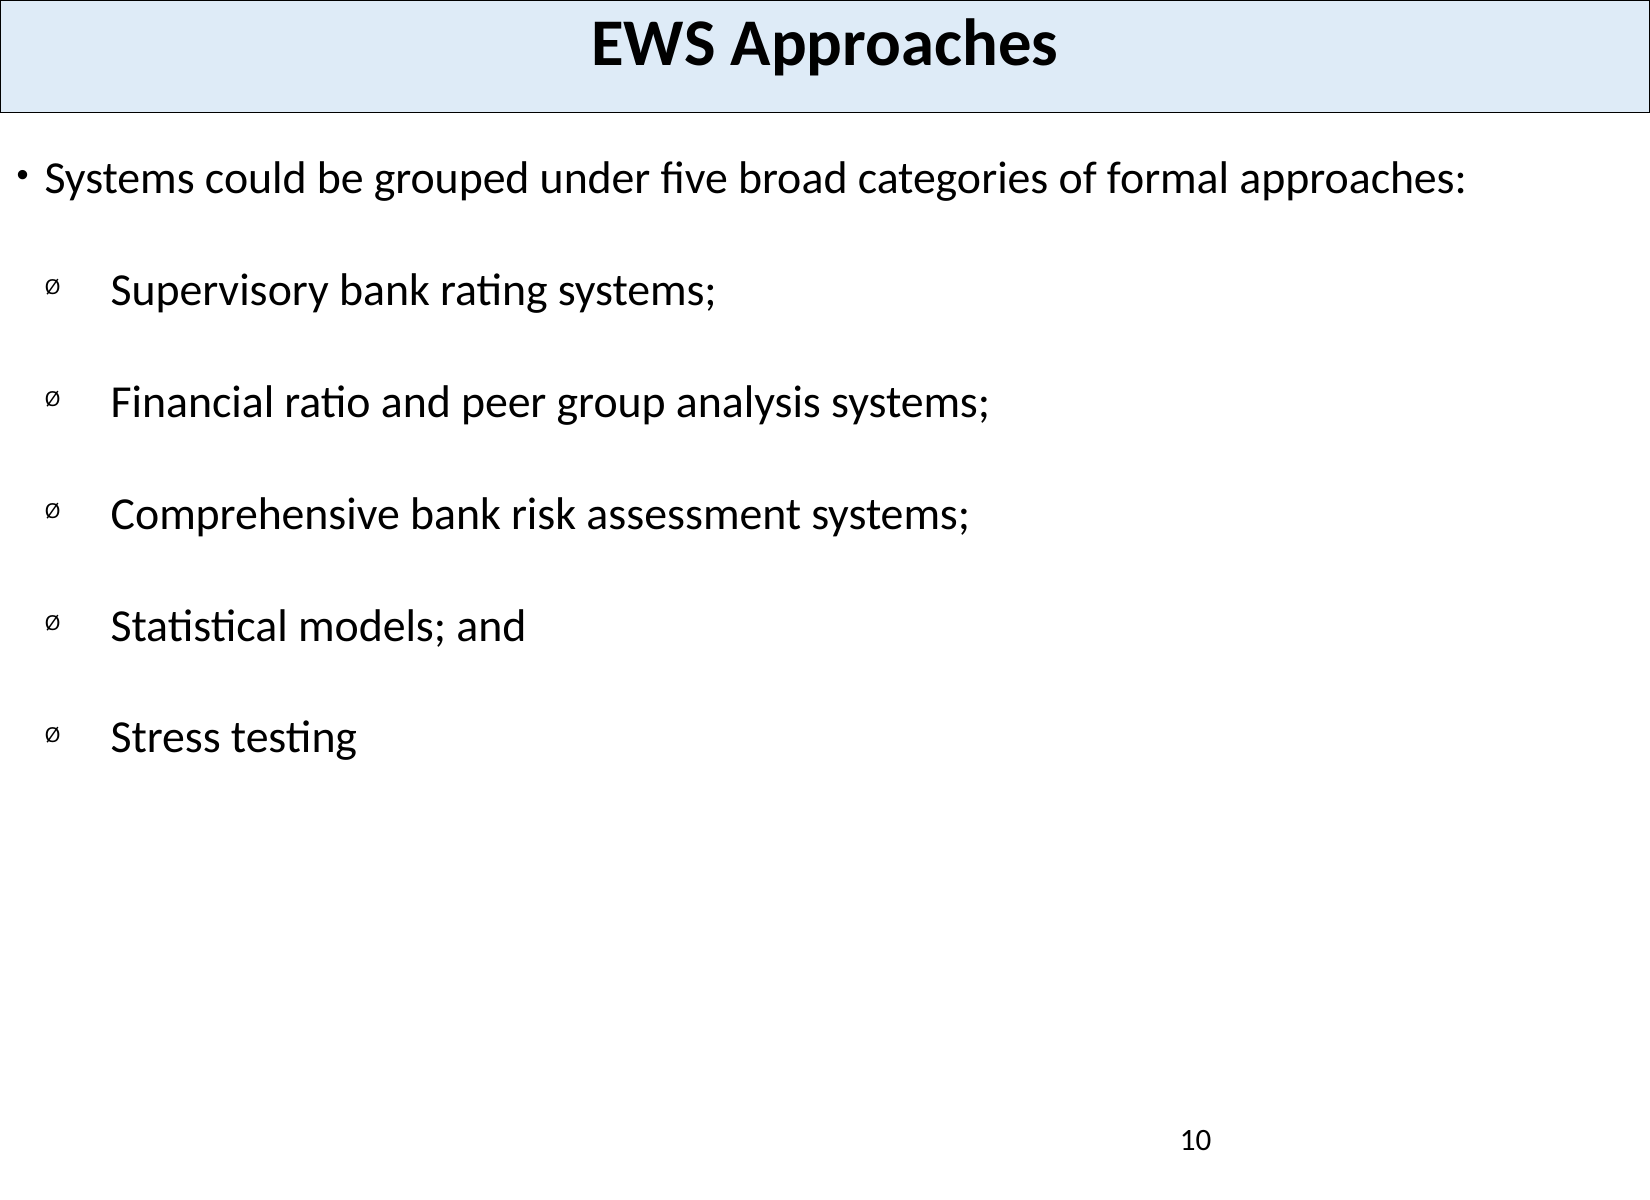

# EWS Approaches
Systems could be grouped under five broad categories of formal approaches:
Supervisory bank rating systems;
Financial ratio and peer group analysis systems;
Comprehensive bank risk assessment systems;
Statistical models; and
Stress testing